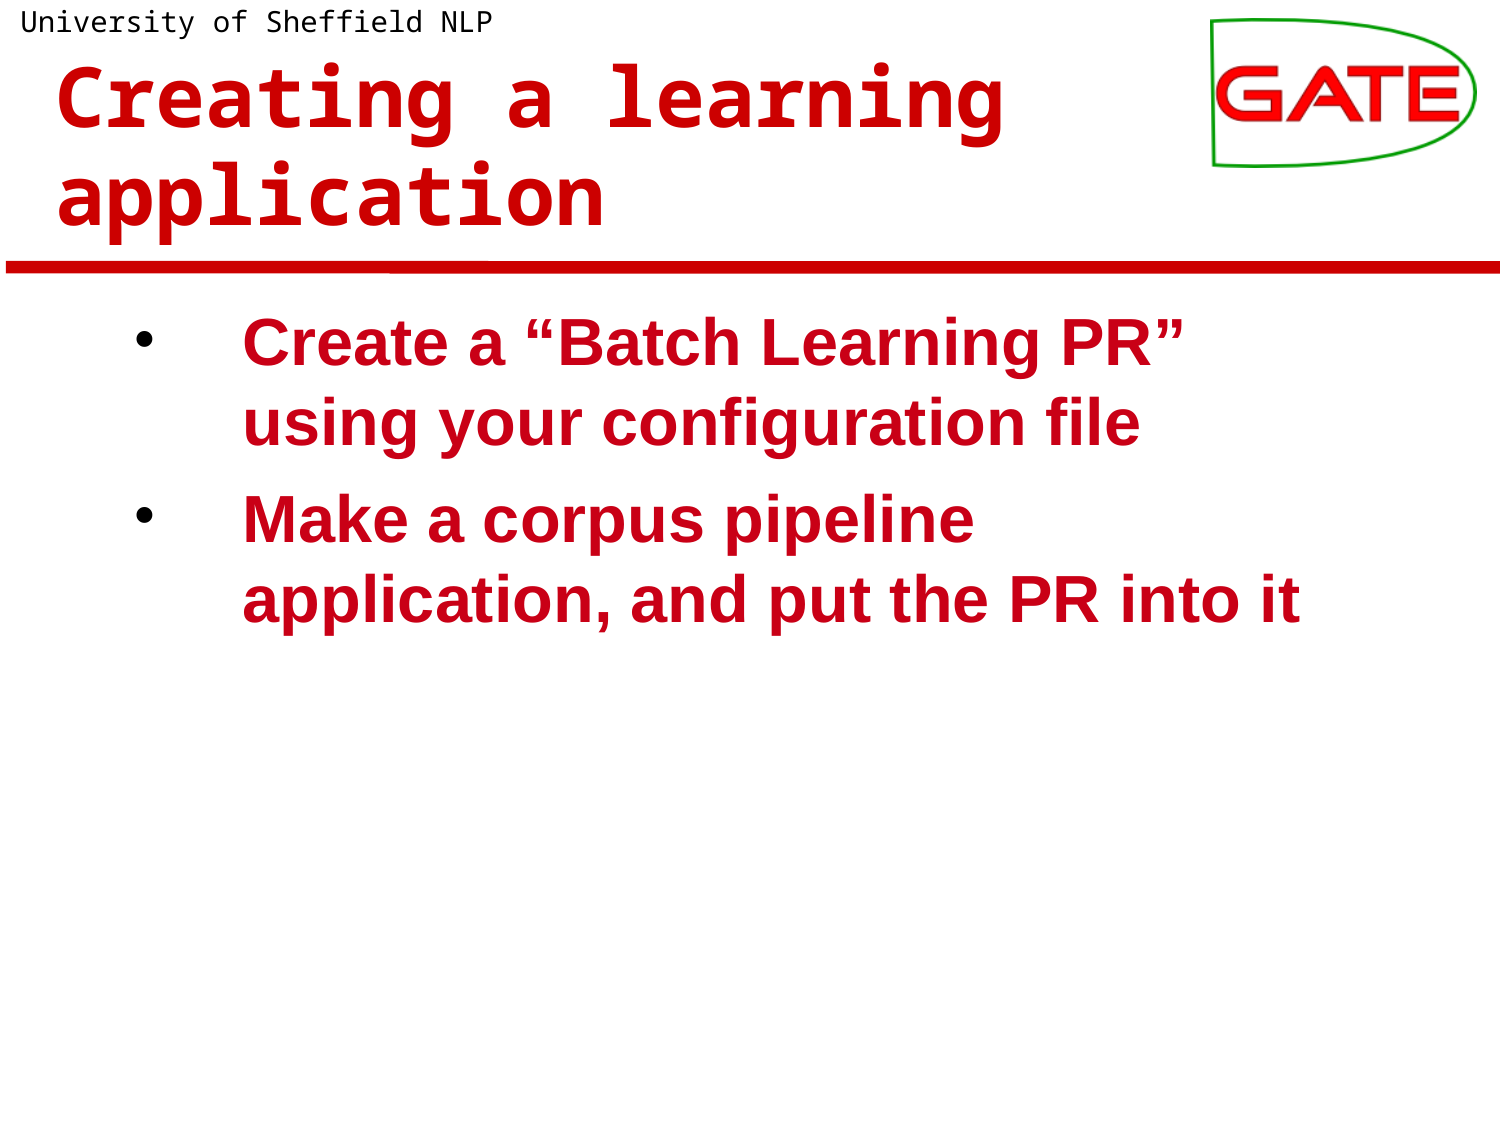

# Creating a learning application
Create a “Batch Learning PR” using your configuration file
Make a corpus pipeline application, and put the PR into it